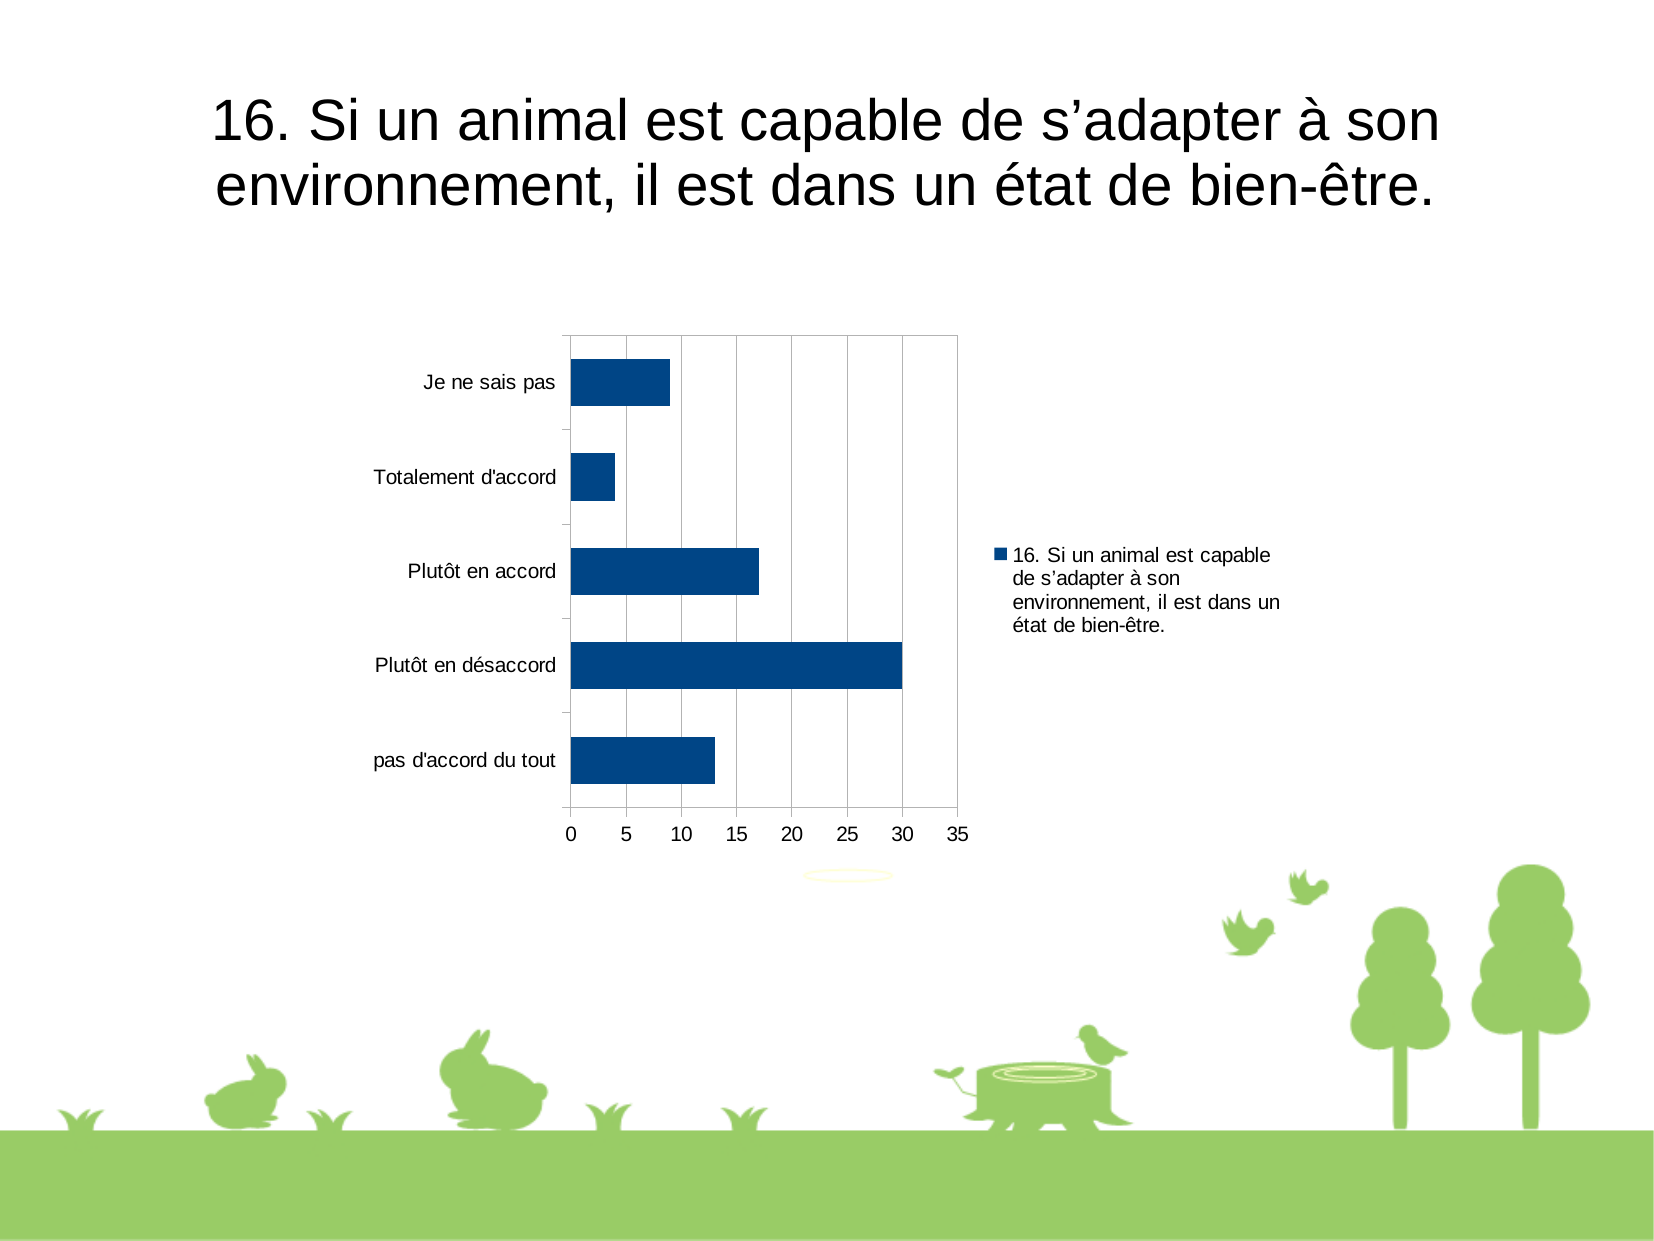

# 16. Si un animal est capable de s’adapter à son environnement, il est dans un état de bien-être.
### Chart
| Category | 16. Si un animal est capable de s’adapter à son environnement, il est dans un état de bien-être. |
|---|---|
| pas d'accord du tout | 13.0 |
| Plutôt en désaccord | 30.0 |
| Plutôt en accord | 17.0 |
| Totalement d'accord | 4.0 |
| Je ne sais pas | 9.0 |